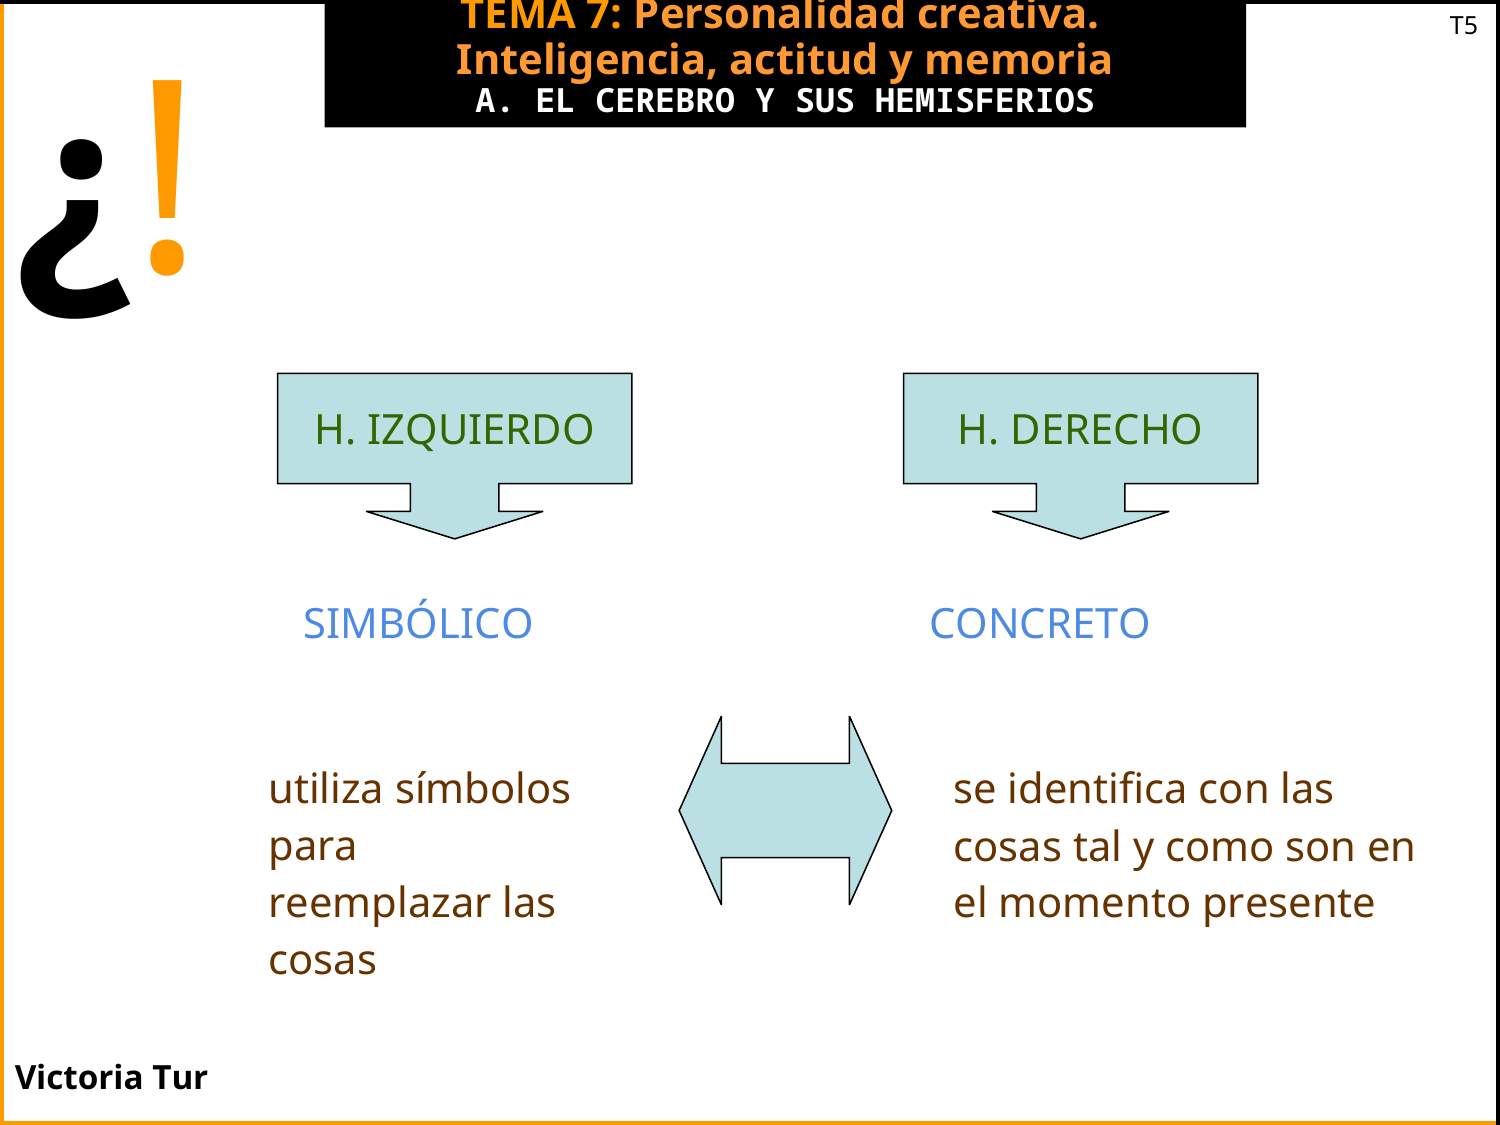

T5
H. IZQUIERDO
H. DERECHO
SIMBÓLICO
 CONCRETO
utiliza símbolos para reemplazar las cosas
se identifica con las cosas tal y como son en el momento presente